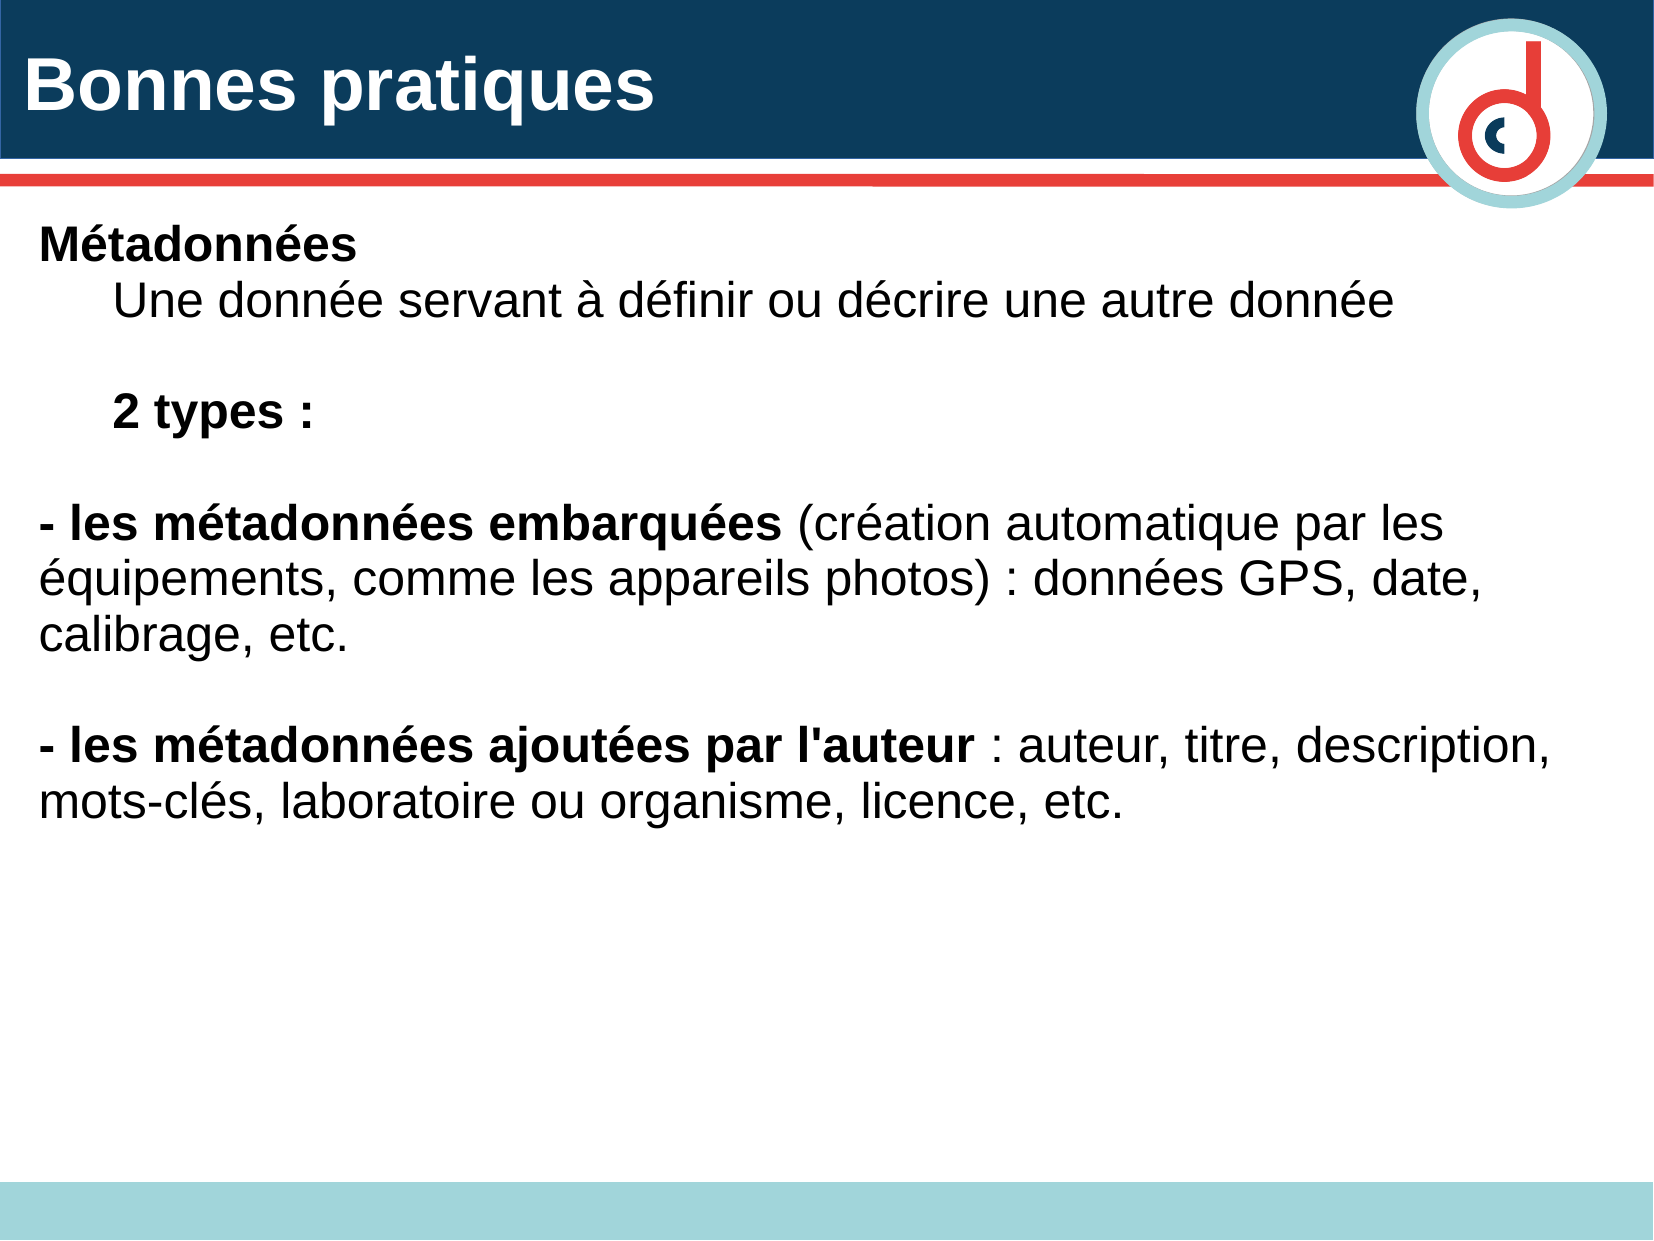

# Bonnes pratiques
Métadonnées
	Une donnée servant à définir ou décrire une autre donnée
	2 types :
- les métadonnées embarquées (création automatique par les équipements, comme les appareils photos) : données GPS, date, calibrage, etc.
- les métadonnées ajoutées par l'auteur : auteur, titre, description, mots-clés, laboratoire ou organisme, licence, etc.